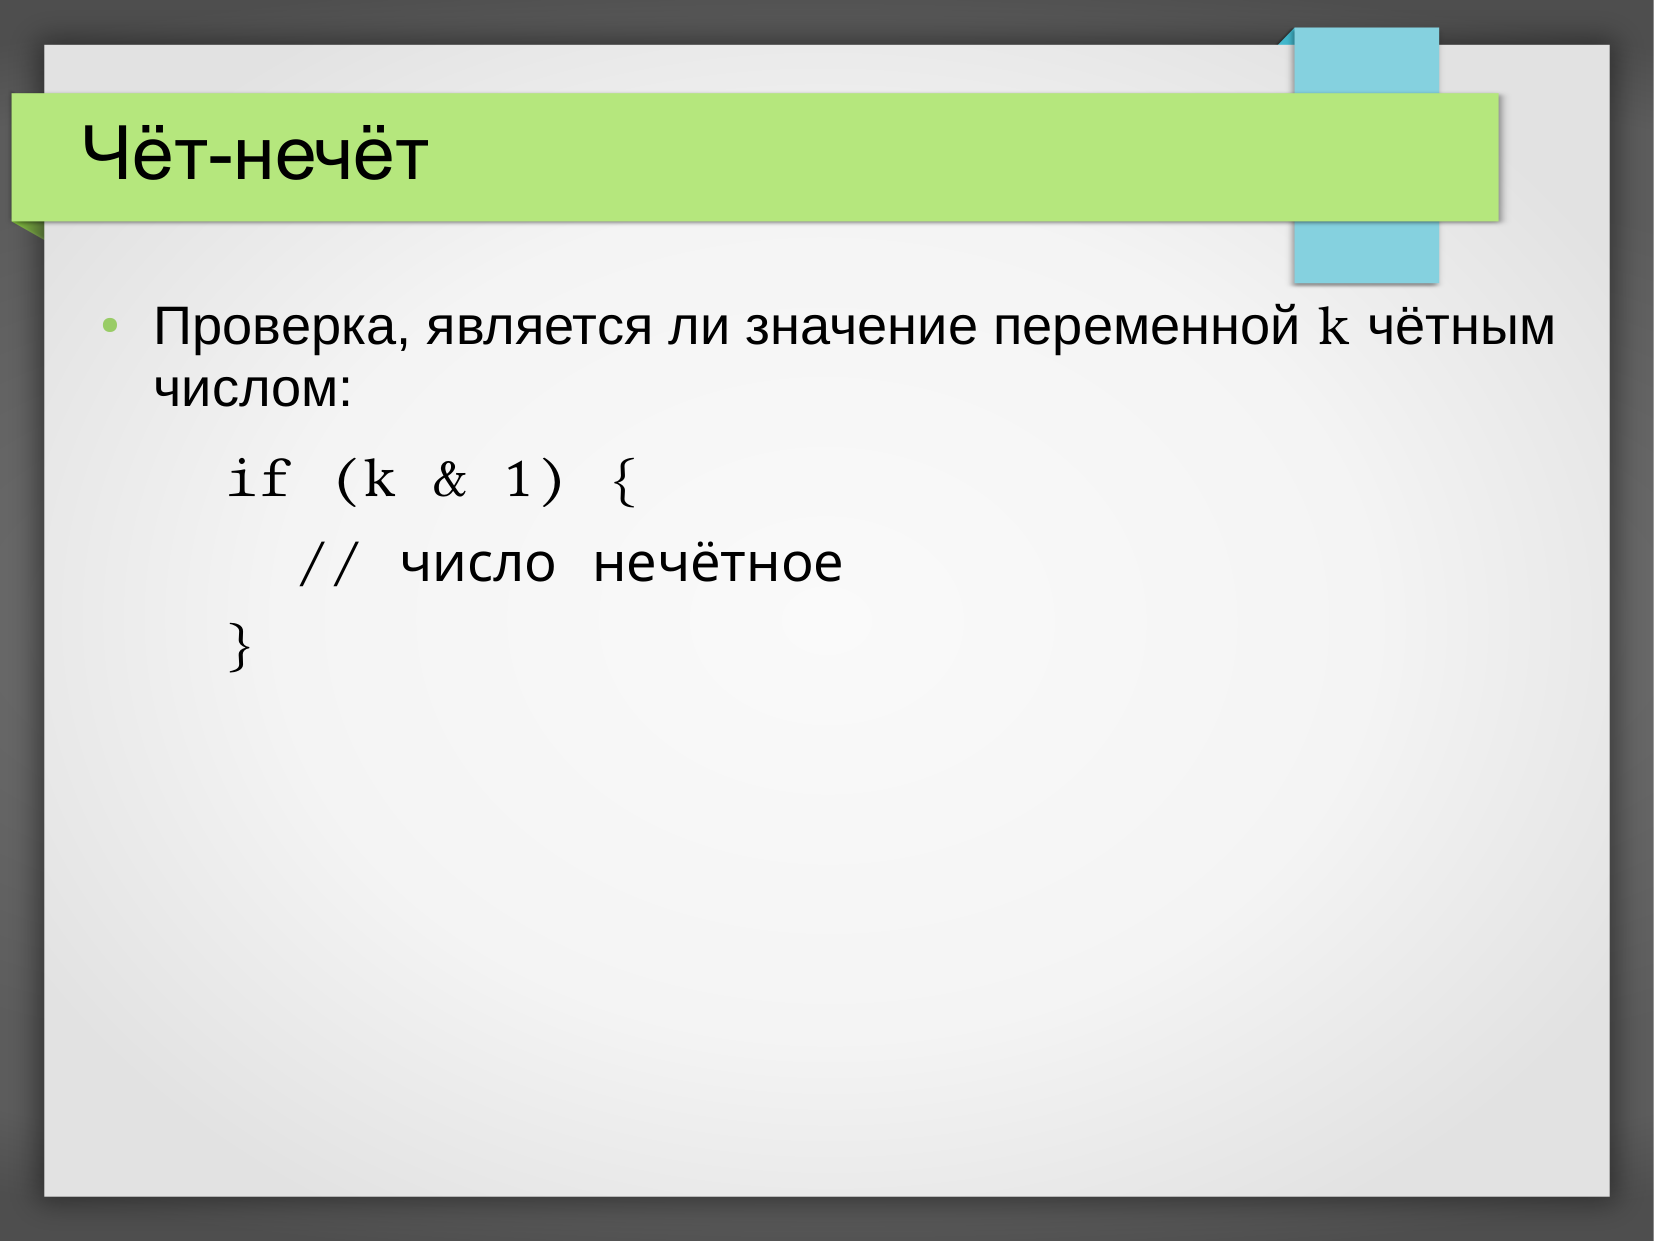

# Чёт-нечёт
Проверка, является ли значение переменной k чётным числом:
if (k & 1) {
// число нечётное
}